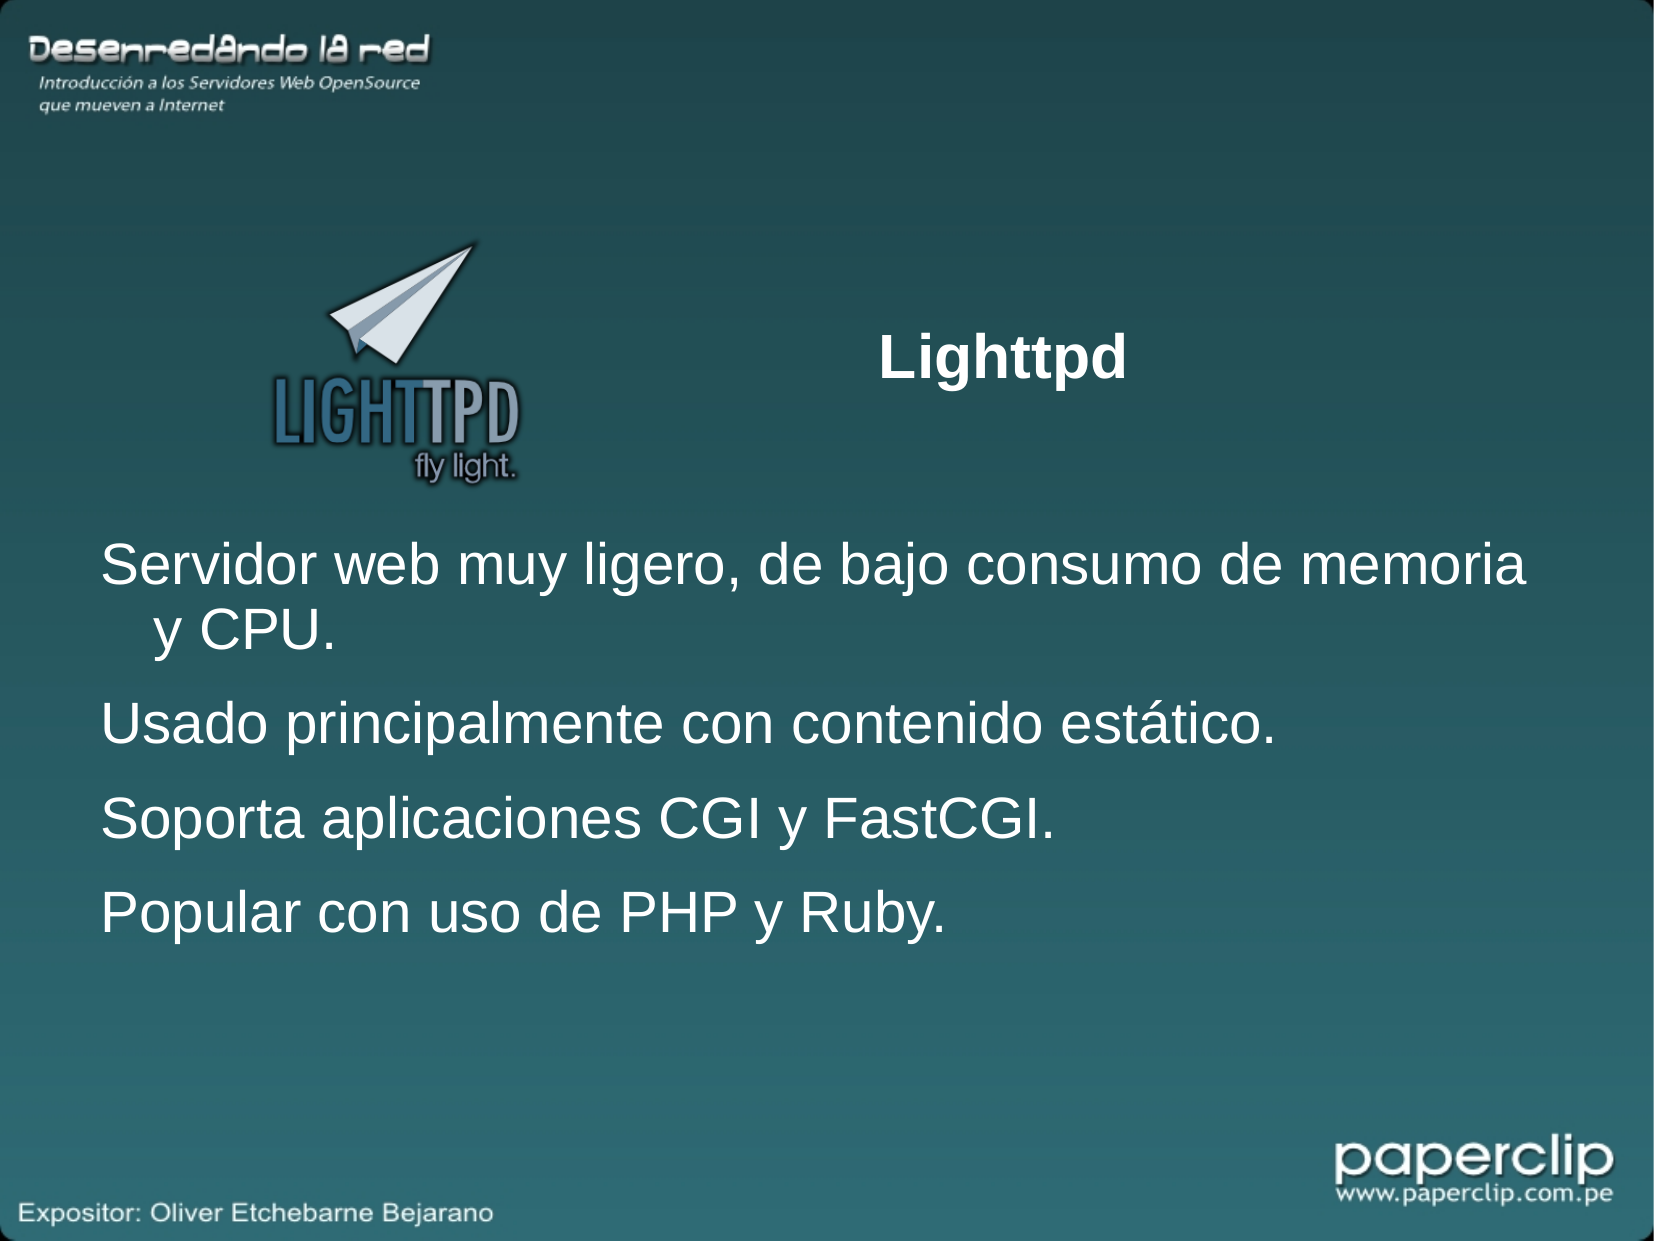

# Lighttpd
Servidor web muy ligero, de bajo consumo de memoria y CPU.
Usado principalmente con contenido estático.
Soporta aplicaciones CGI y FastCGI.
Popular con uso de PHP y Ruby.